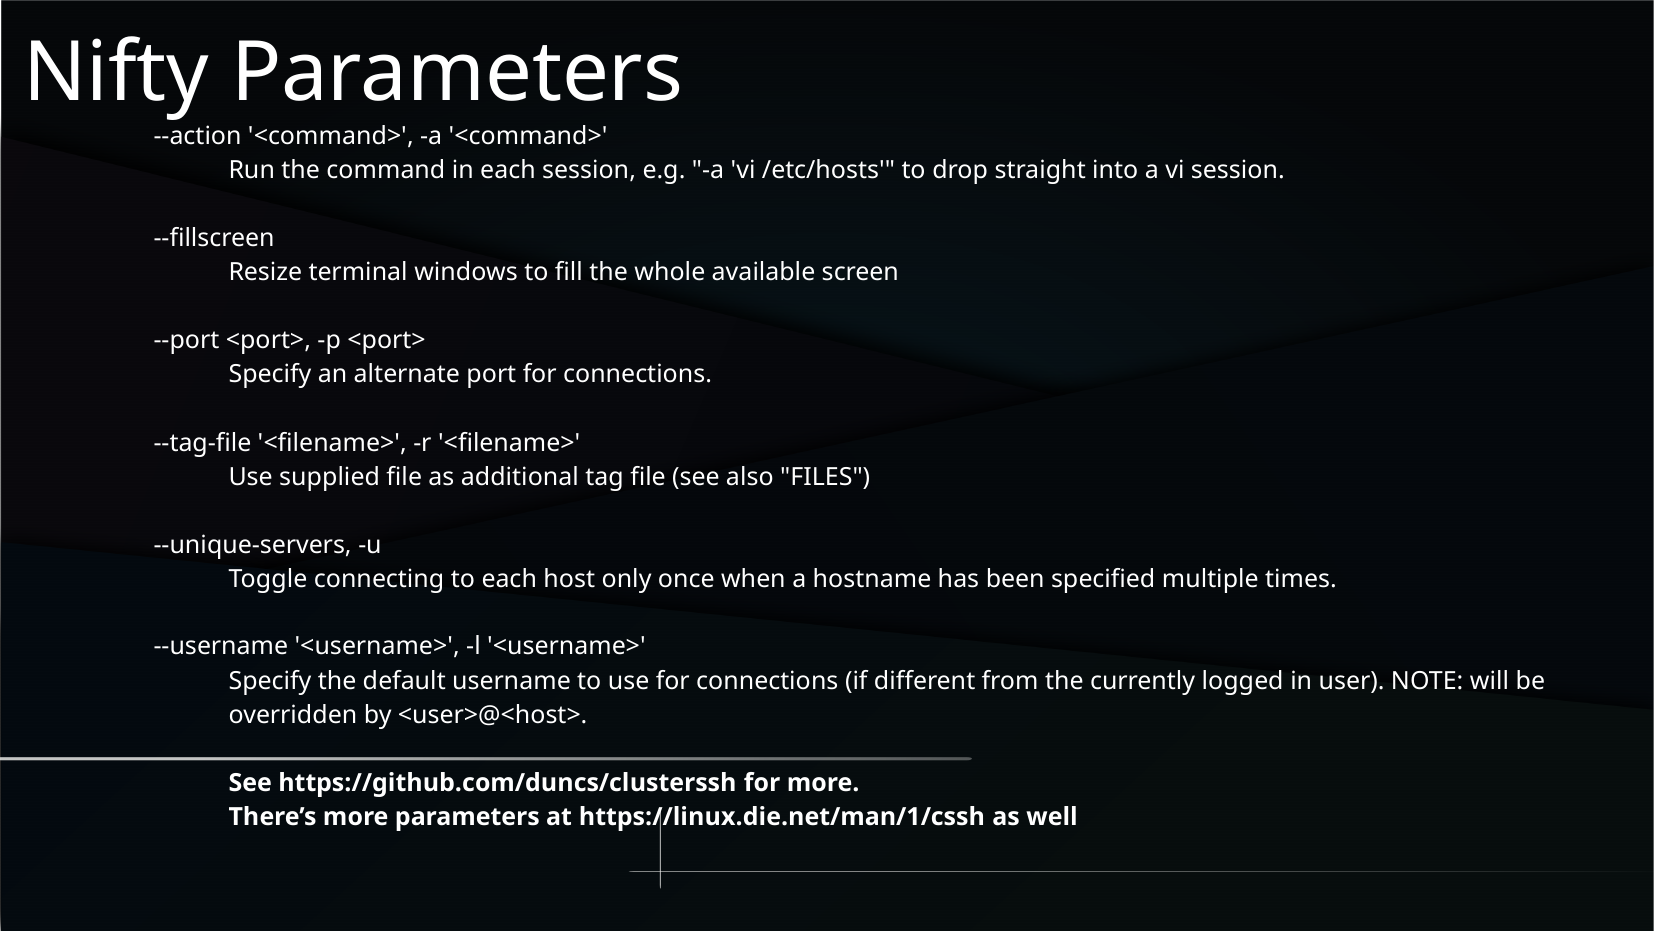

# Nifty Parameters
--action '<command>', -a '<command>'
Run the command in each session, e.g. "-a 'vi /etc/hosts'" to drop straight into a vi session.
--fillscreen
Resize terminal windows to fill the whole available screen
--port <port>, -p <port>
Specify an alternate port for connections.
--tag-file '<filename>', -r '<filename>'
Use supplied file as additional tag file (see also "FILES")
--unique-servers, -u
Toggle connecting to each host only once when a hostname has been specified multiple times.
--username '<username>', -l '<username>'
Specify the default username to use for connections (if different from the currently logged in user). NOTE: will be overridden by <user>@<host>.
See https://github.com/duncs/clusterssh for more.
There’s more parameters at https://linux.die.net/man/1/cssh as well